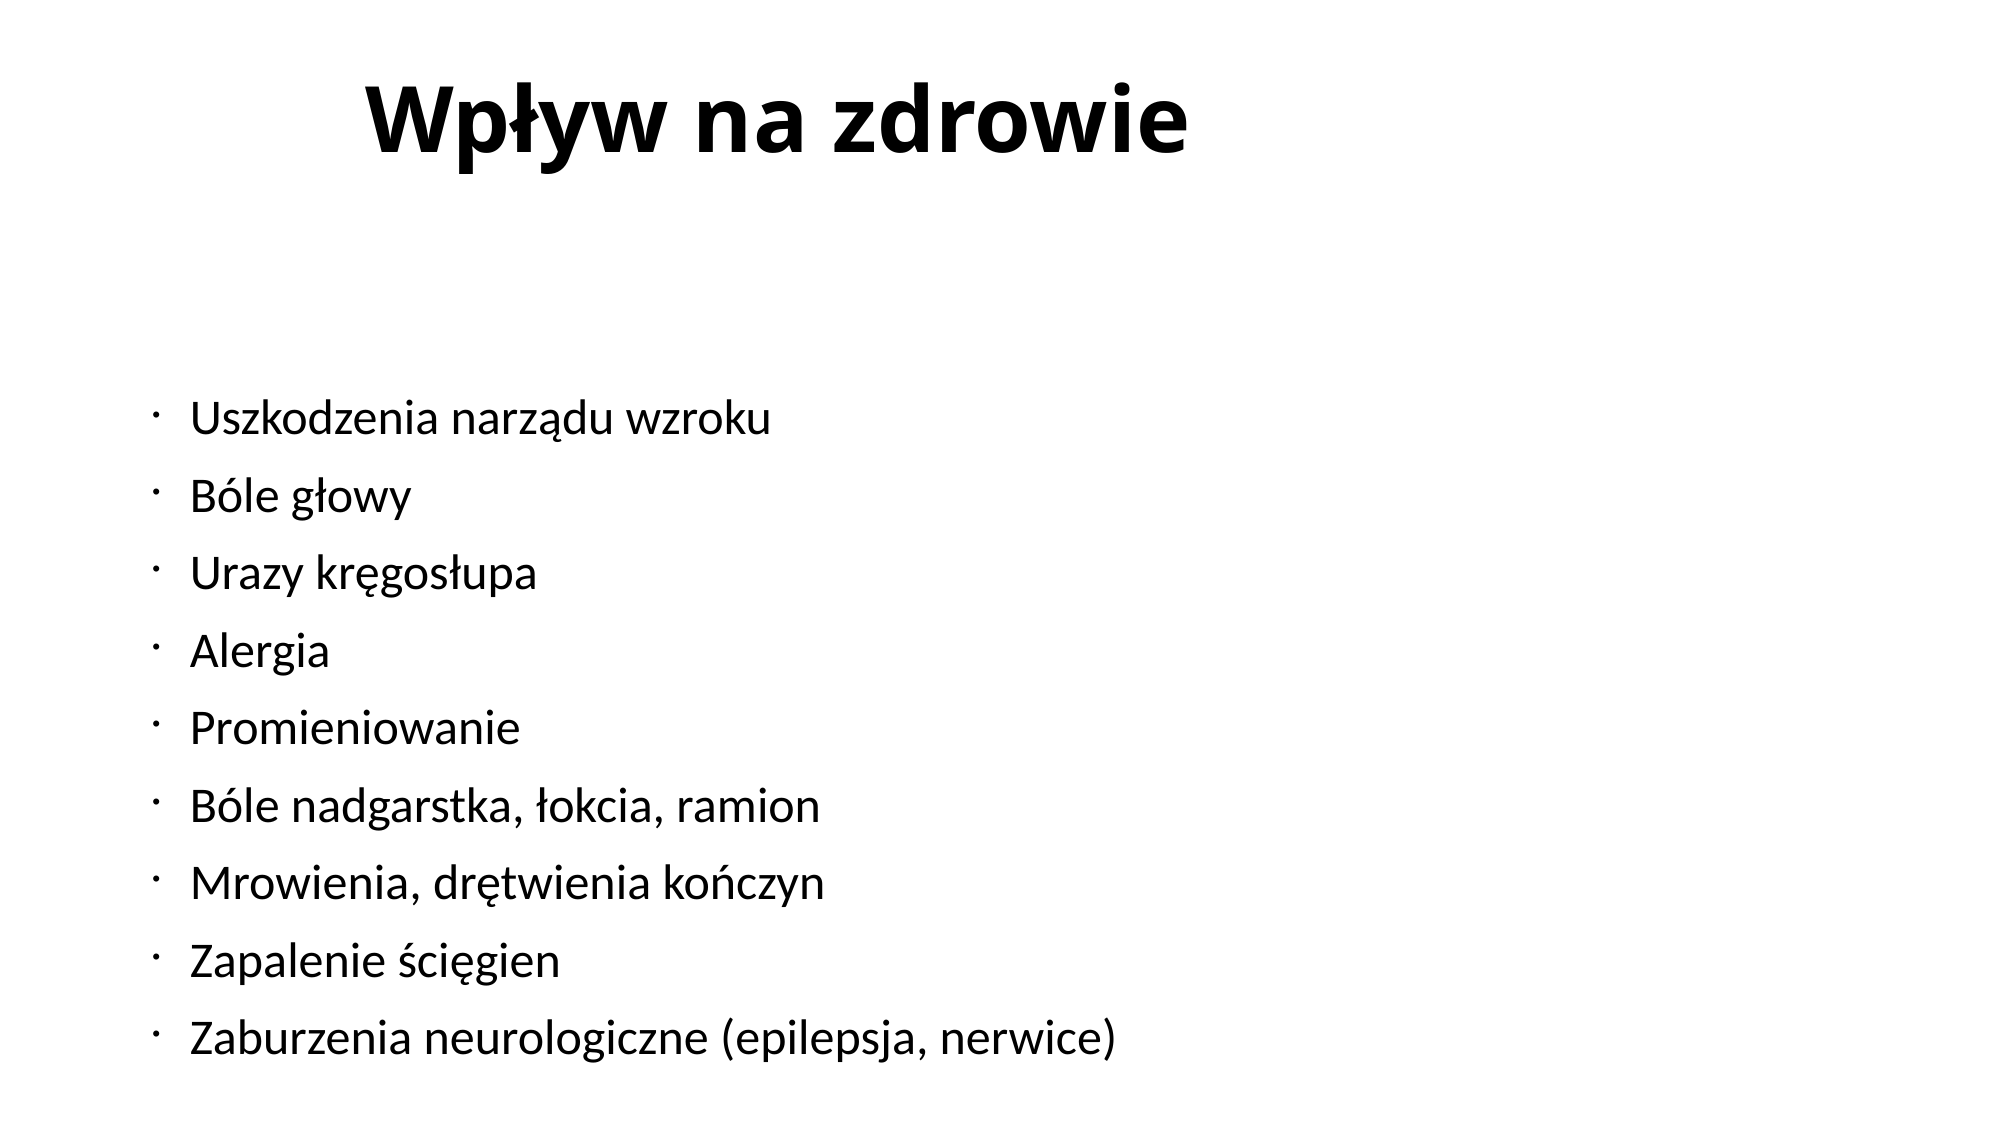

# Wpływ na zdrowie
Uszkodzenia narządu wzroku
Bóle głowy
Urazy kręgosłupa
Alergia
Promieniowanie
Bóle nadgarstka, łokcia, ramion
Mrowienia, drętwienia kończyn
Zapalenie ścięgien
Zaburzenia neurologiczne (epilepsja, nerwice)